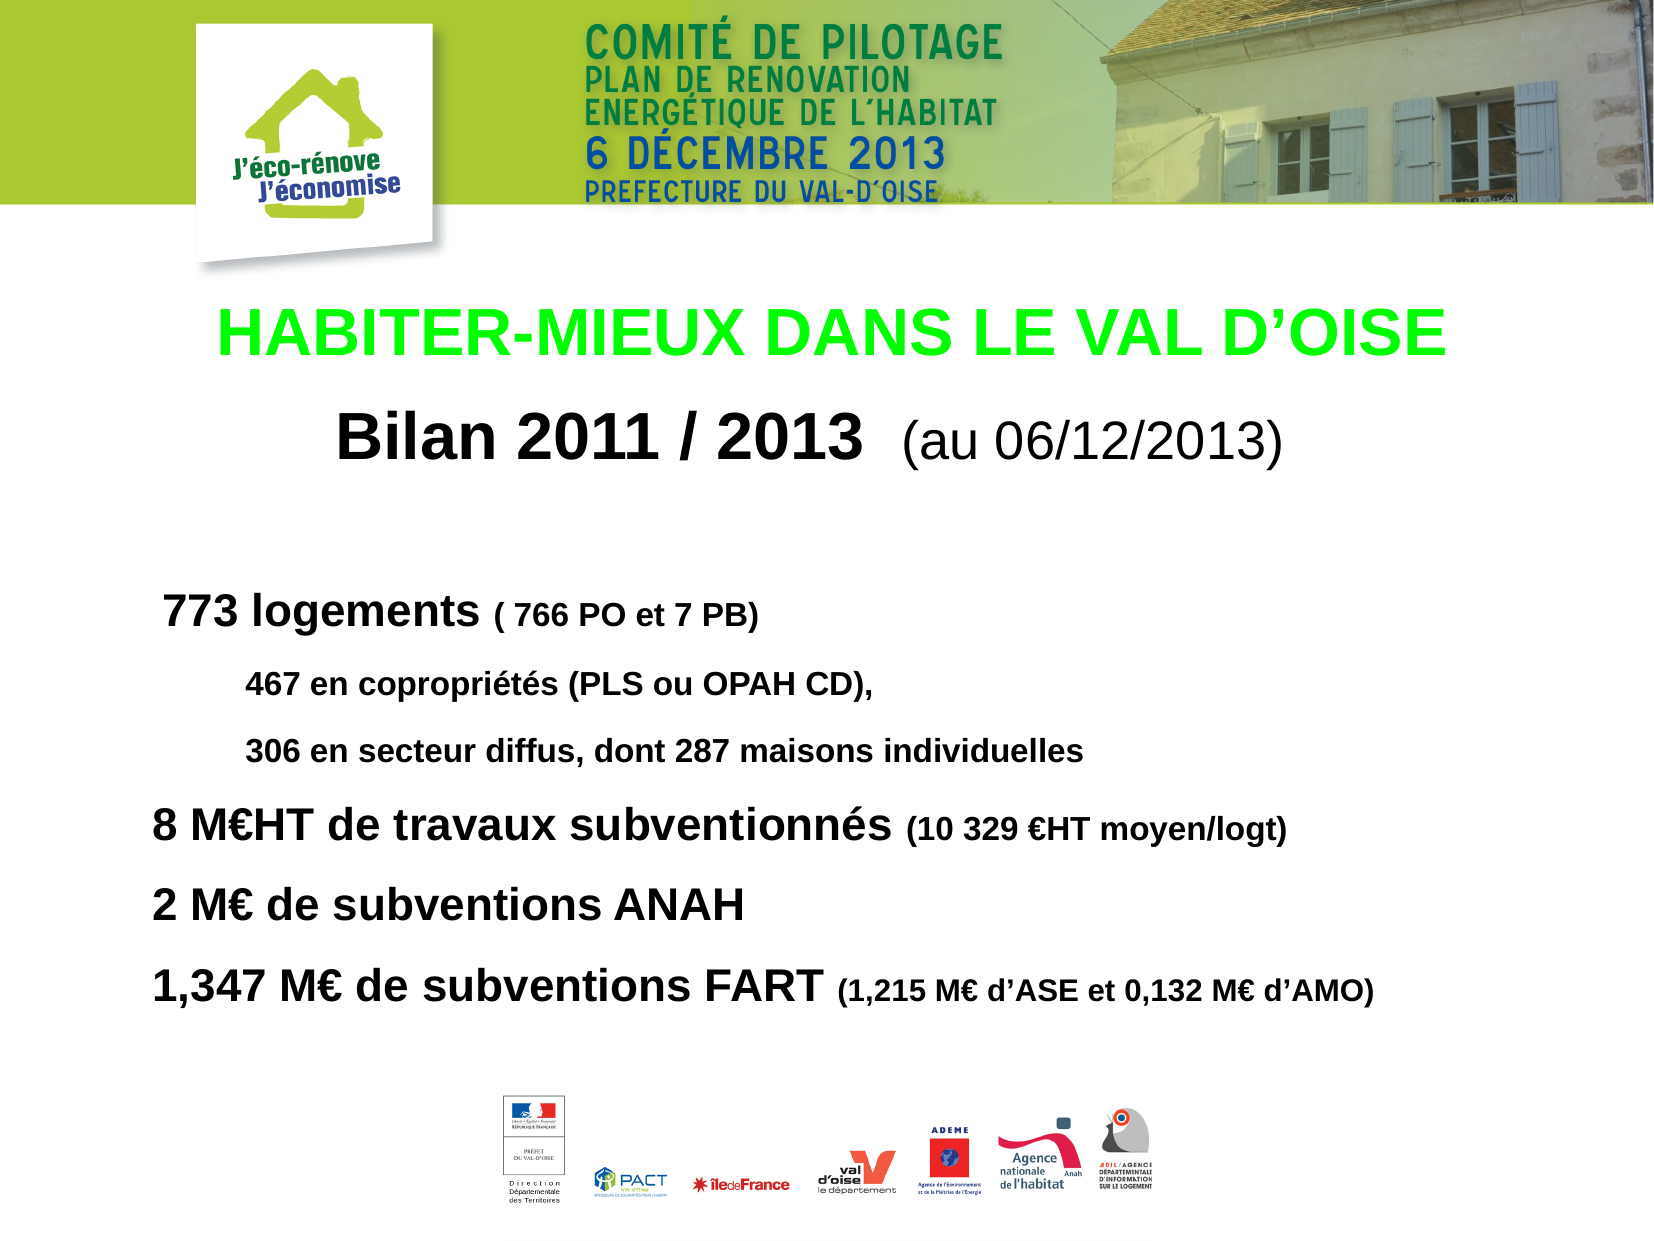

# HABITER-MIEUX DANS LE VAL D’OISE
Bilan 2011 / 2013 (au 06/12/2013)
 	773 logements ( 766 PO et 7 PB)
 		 467 en copropriétés (PLS ou OPAH CD),
 		 306 en secteur diffus, dont 287 maisons individuelles
 8 M€HT de travaux subventionnés (10 329 €HT moyen/logt)
 2 M€ de subventions ANAH
 1,347 M€ de subventions FART (1,215 M€ d’ASE et 0,132 M€ d’AMO)